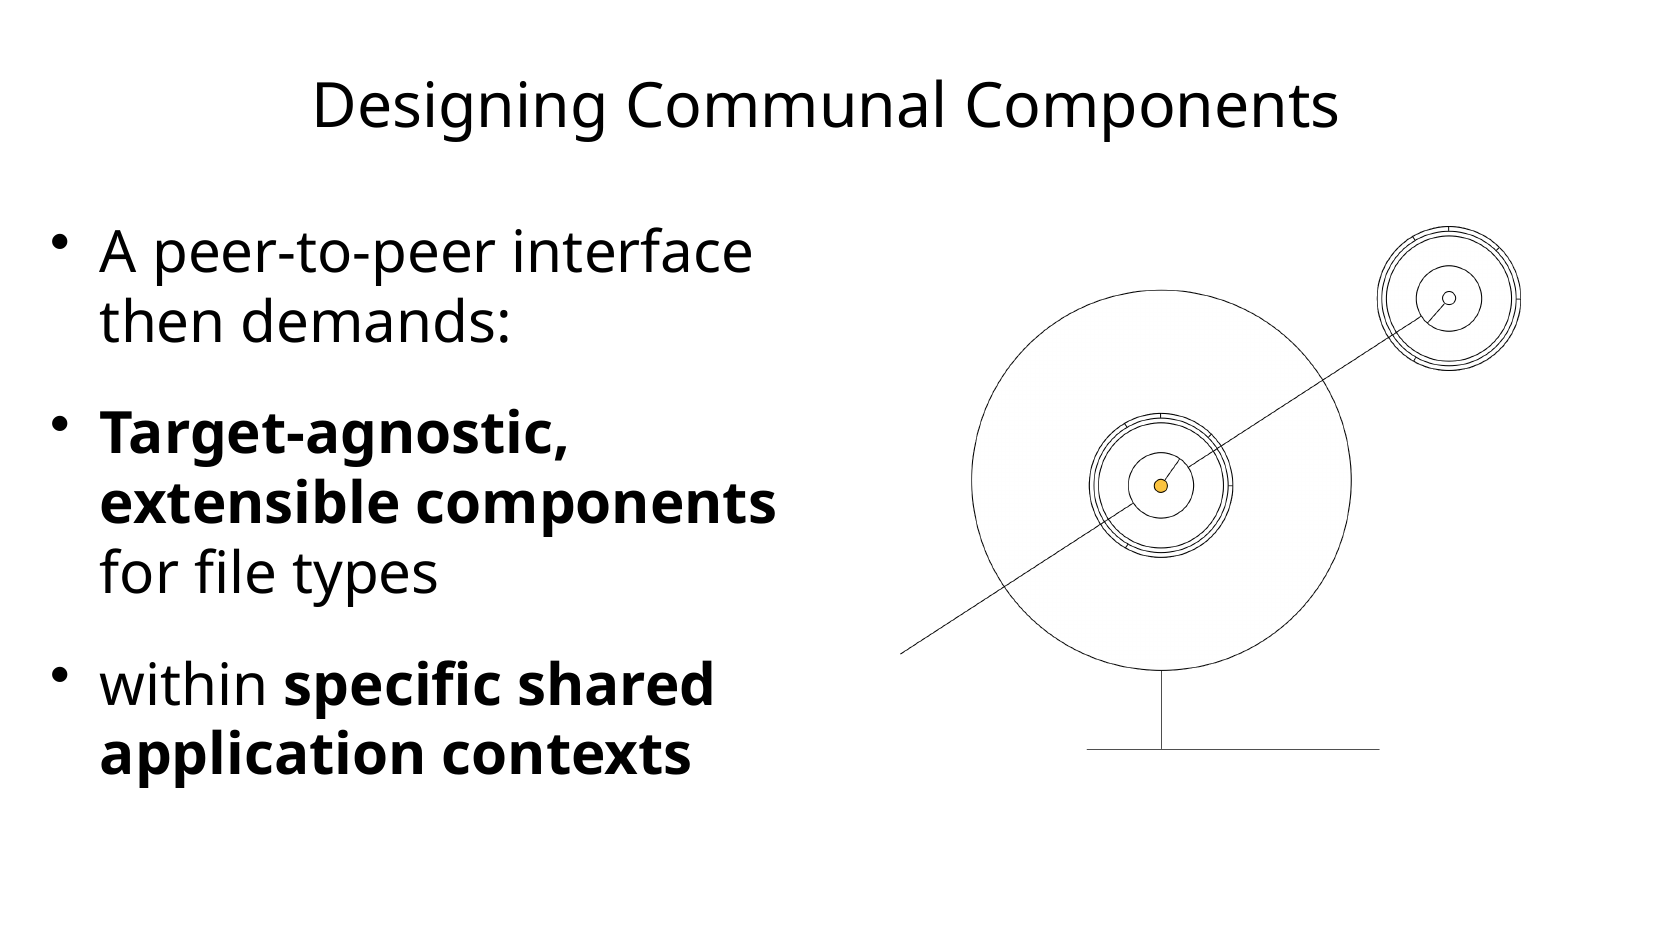

# Designing Communal Components
A peer-to-peer interface then demands:
Target-agnostic, extensible components for file types
within specific shared application contexts